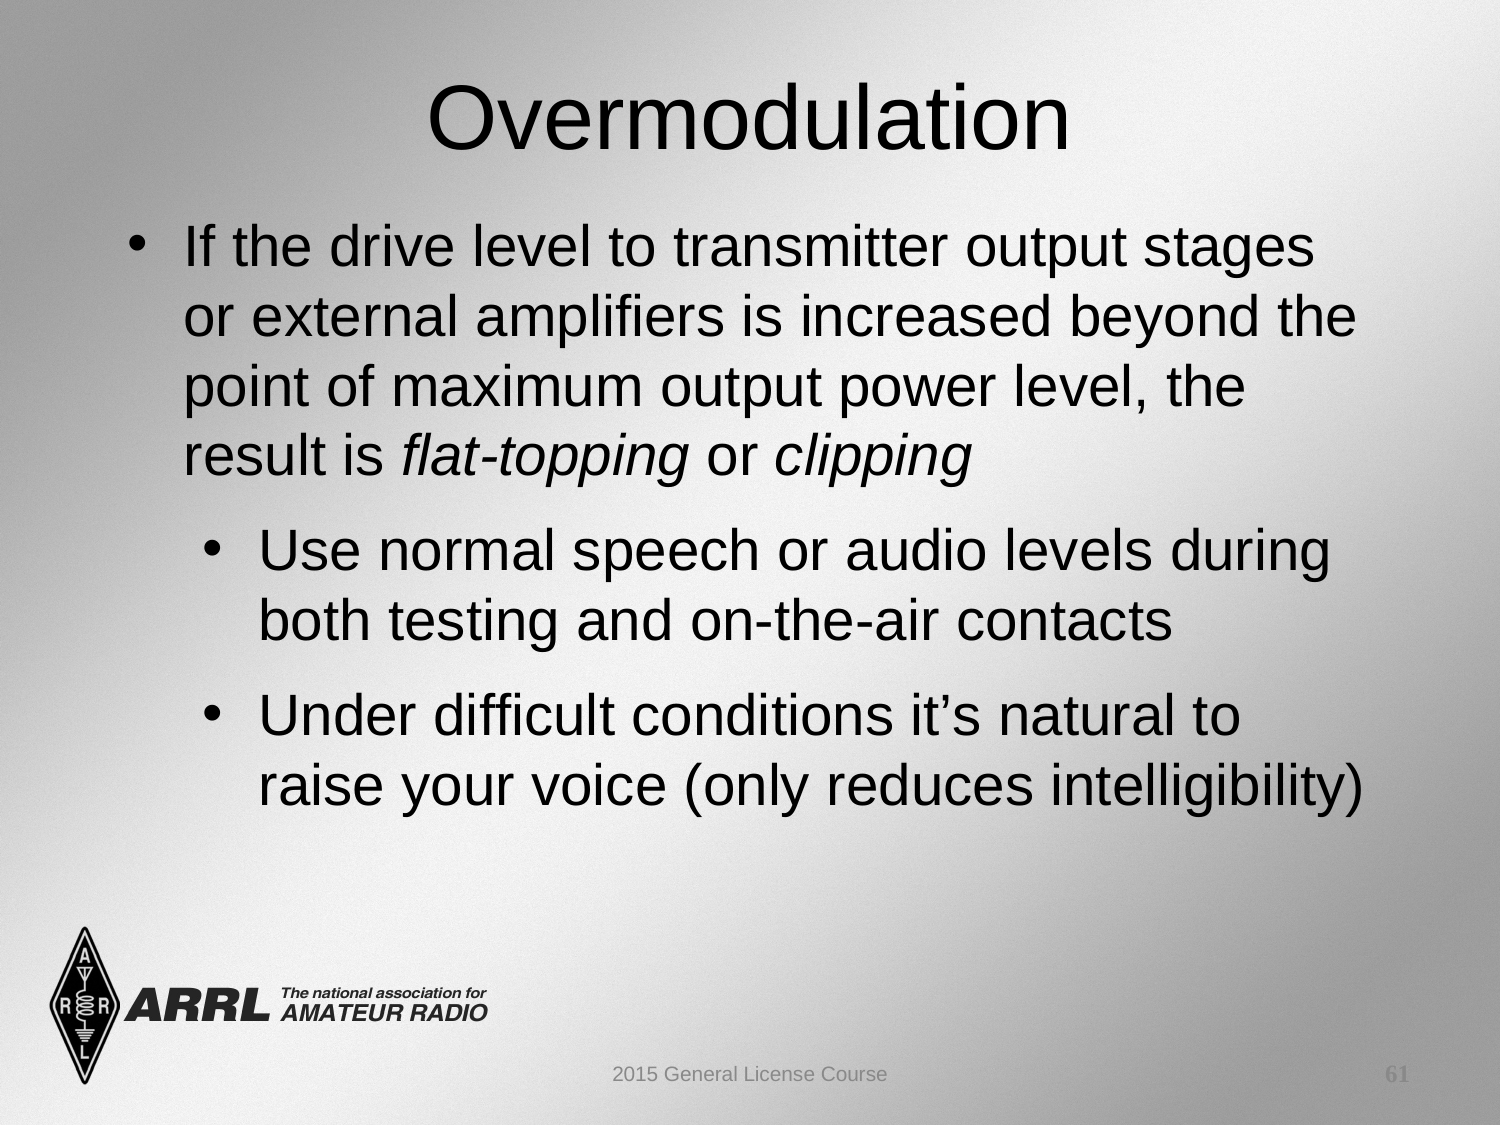

Overmodulation
If the drive level to transmitter output stages or external amplifiers is increased beyond the point of maximum output power level, the result is flat-topping or clipping
Use normal speech or audio levels during both testing and on-the-air contacts
Under difficult conditions it’s natural to raise your voice (only reduces intelligibility)
2015 General License Course